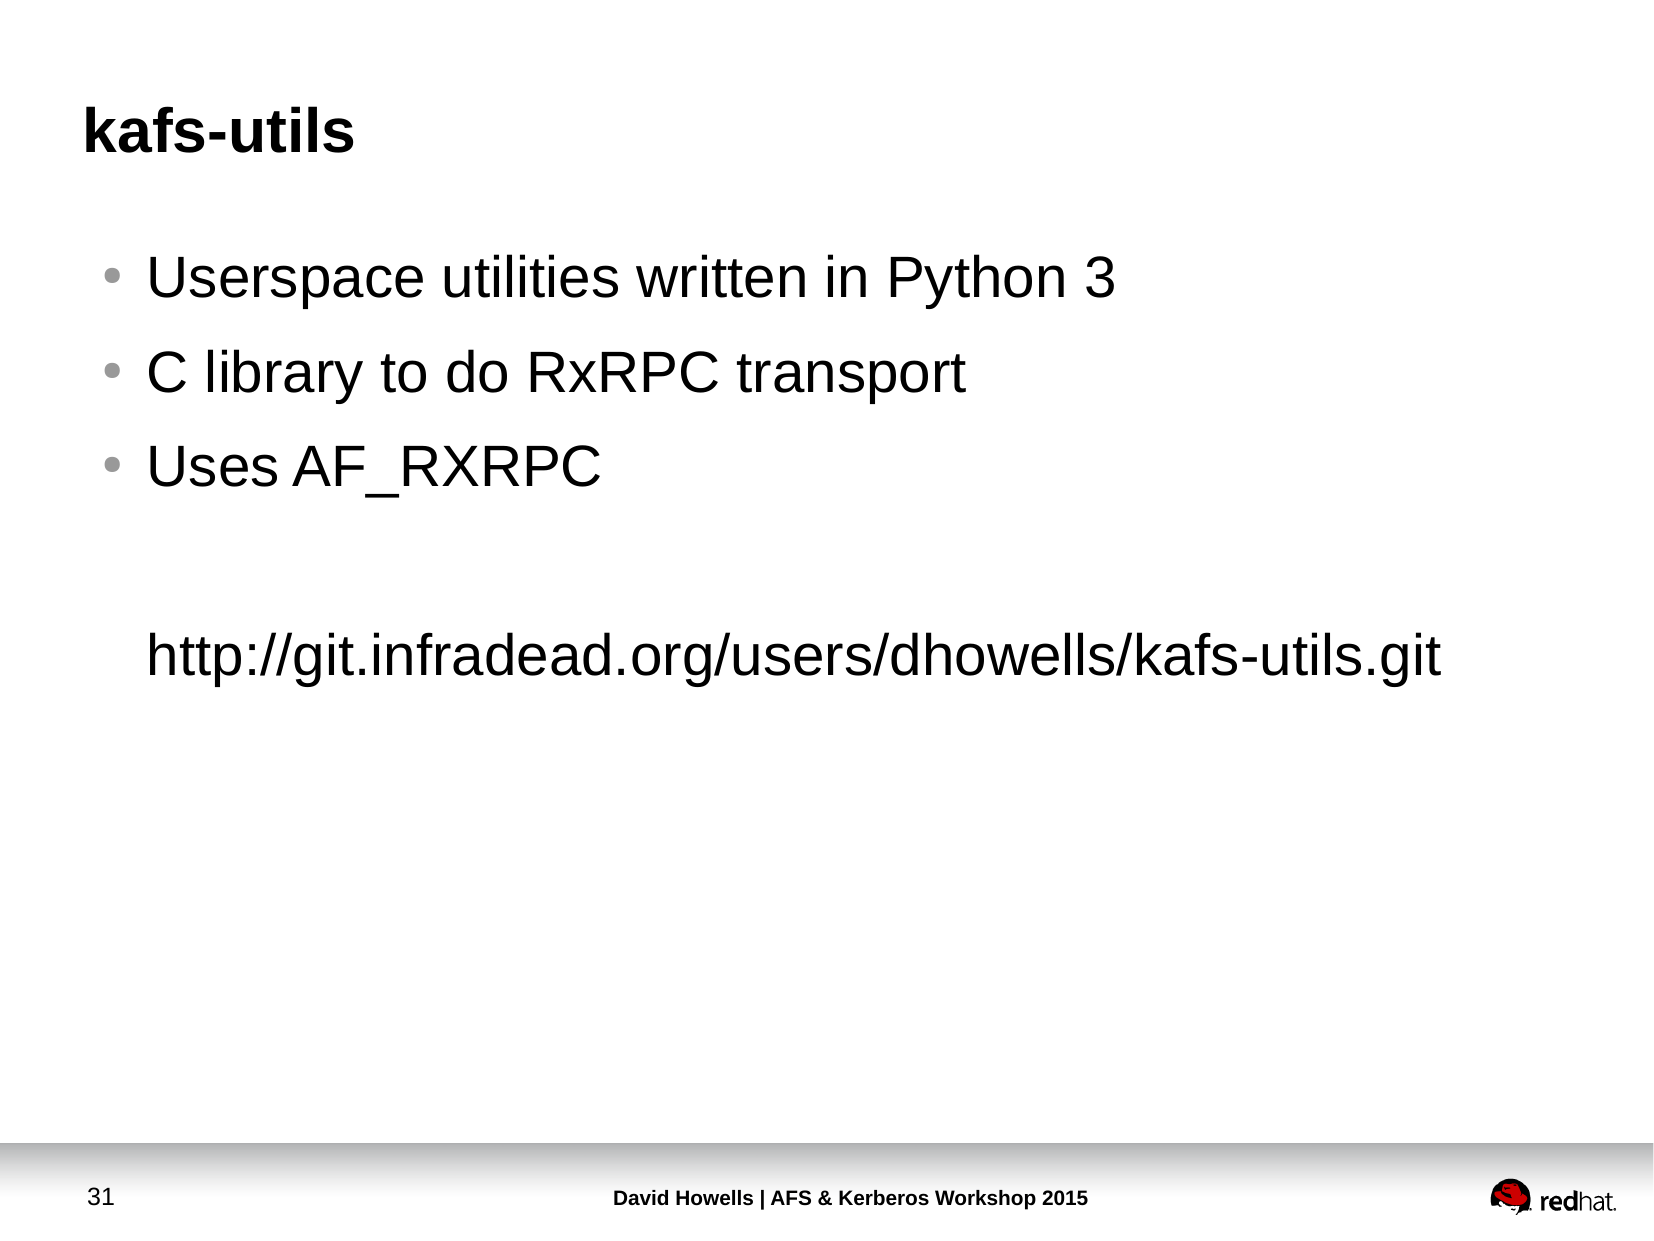

# kafs-utils
Userspace utilities written in Python 3
C library to do RxRPC transport
Uses AF_RXRPC
http://git.infradead.org/users/dhowells/kafs-utils.git